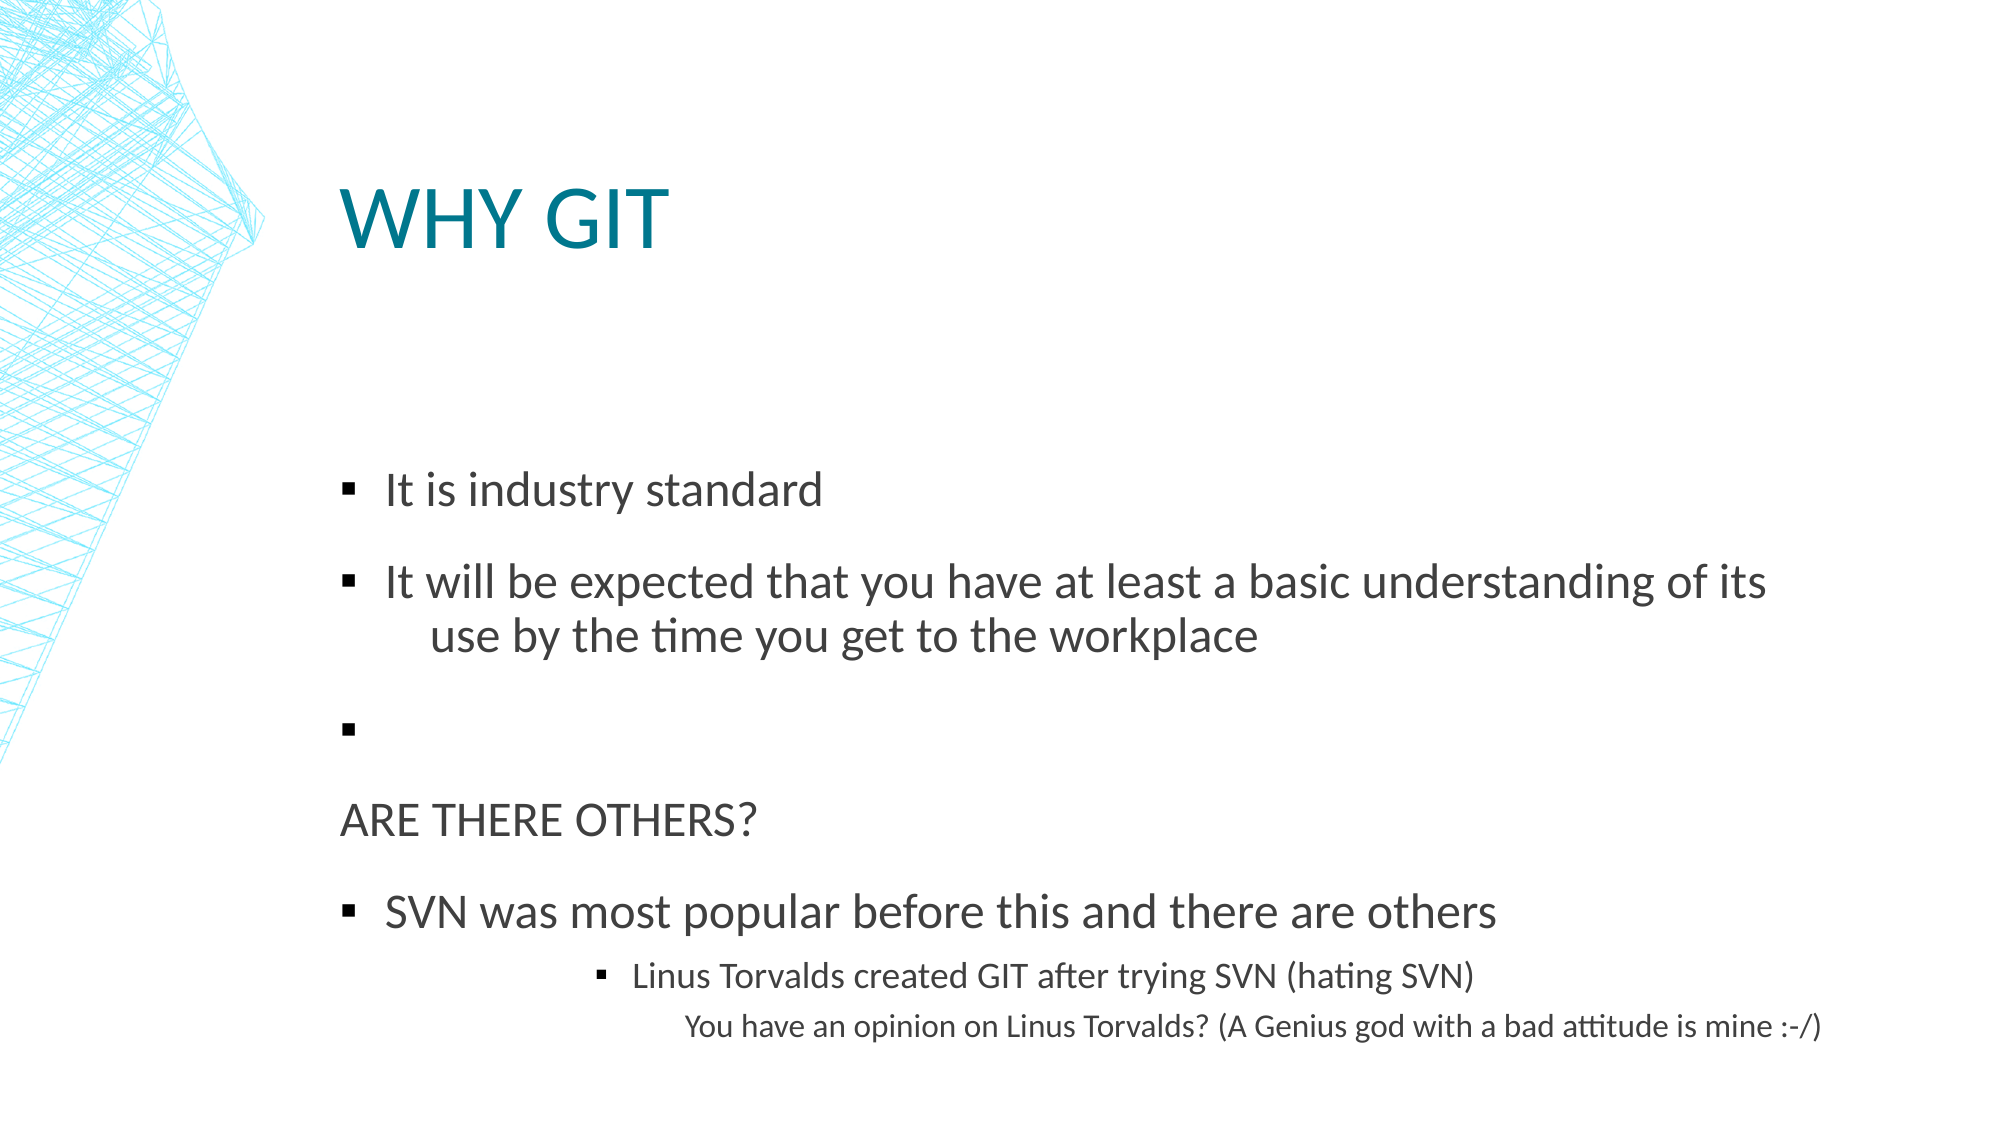

# WHY GIT
It is industry standard
It will be expected that you have at least a basic understanding of its use by the time you get to the workplace
ARE THERE OTHERS?
SVN was most popular before this and there are others
Linus Torvalds created GIT after trying SVN (hating SVN)
You have an opinion on Linus Torvalds? (A Genius god with a bad attitude is mine :-/)